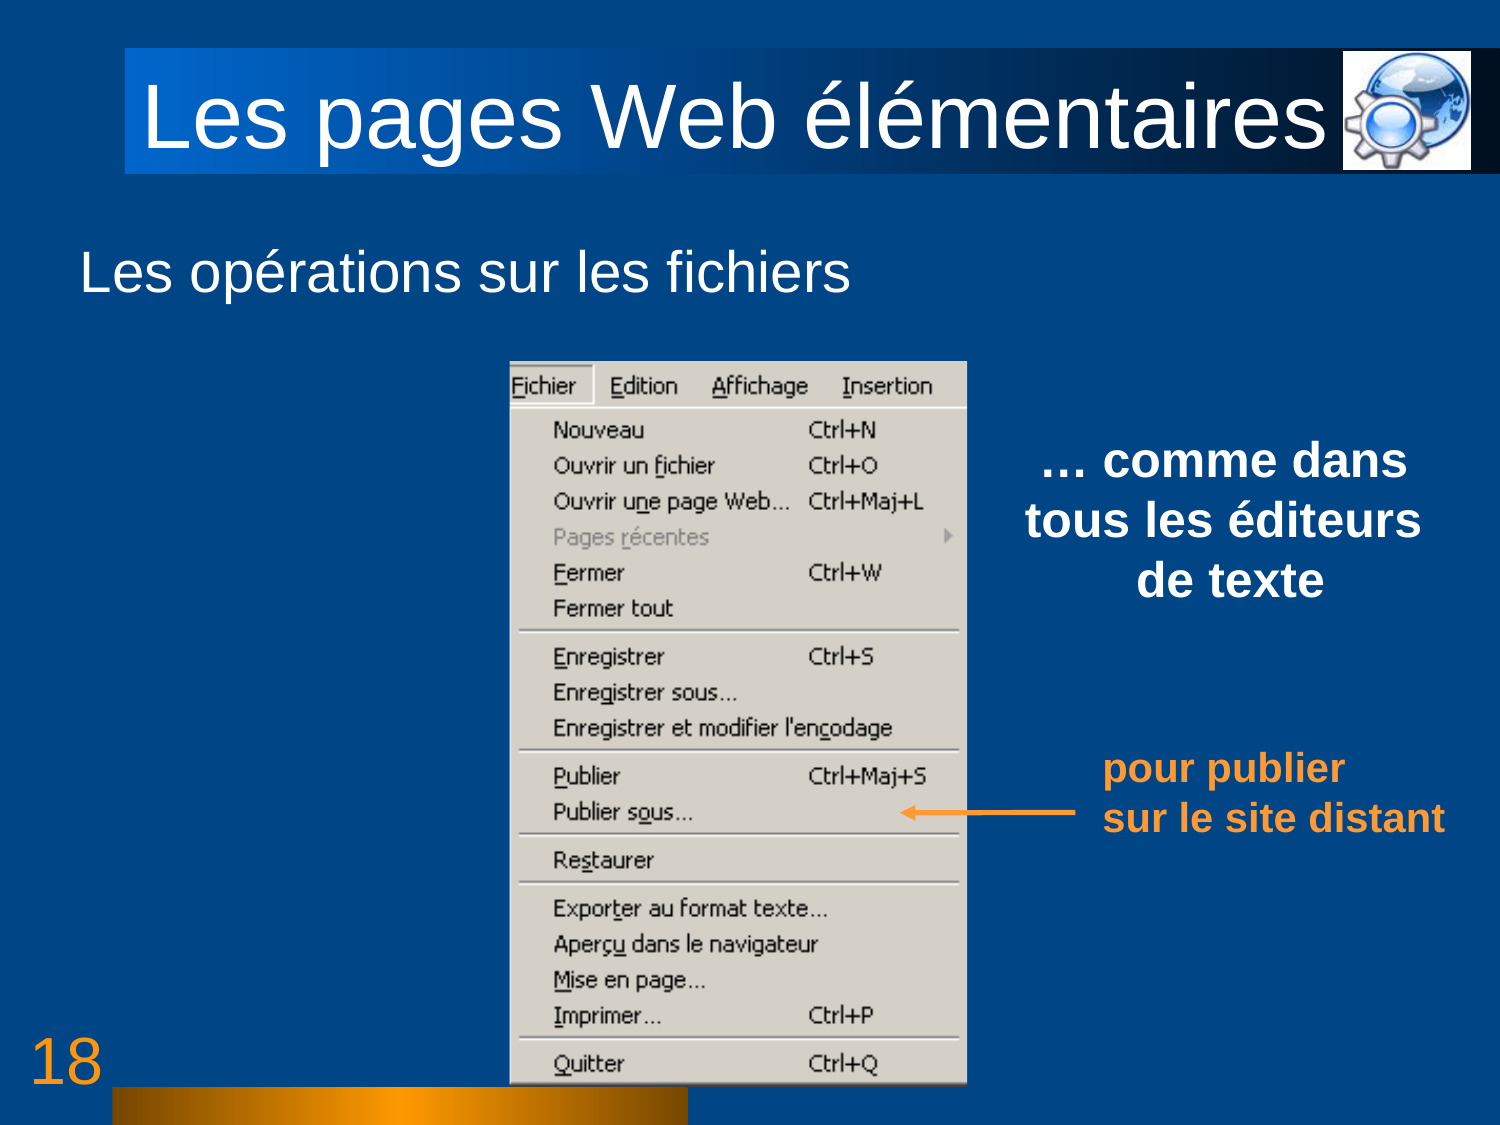

# Les pages Web élémentaires
Les opérations sur les fichiers
… comme dans
tous les éditeurs
de texte
pour publier
sur le site distant